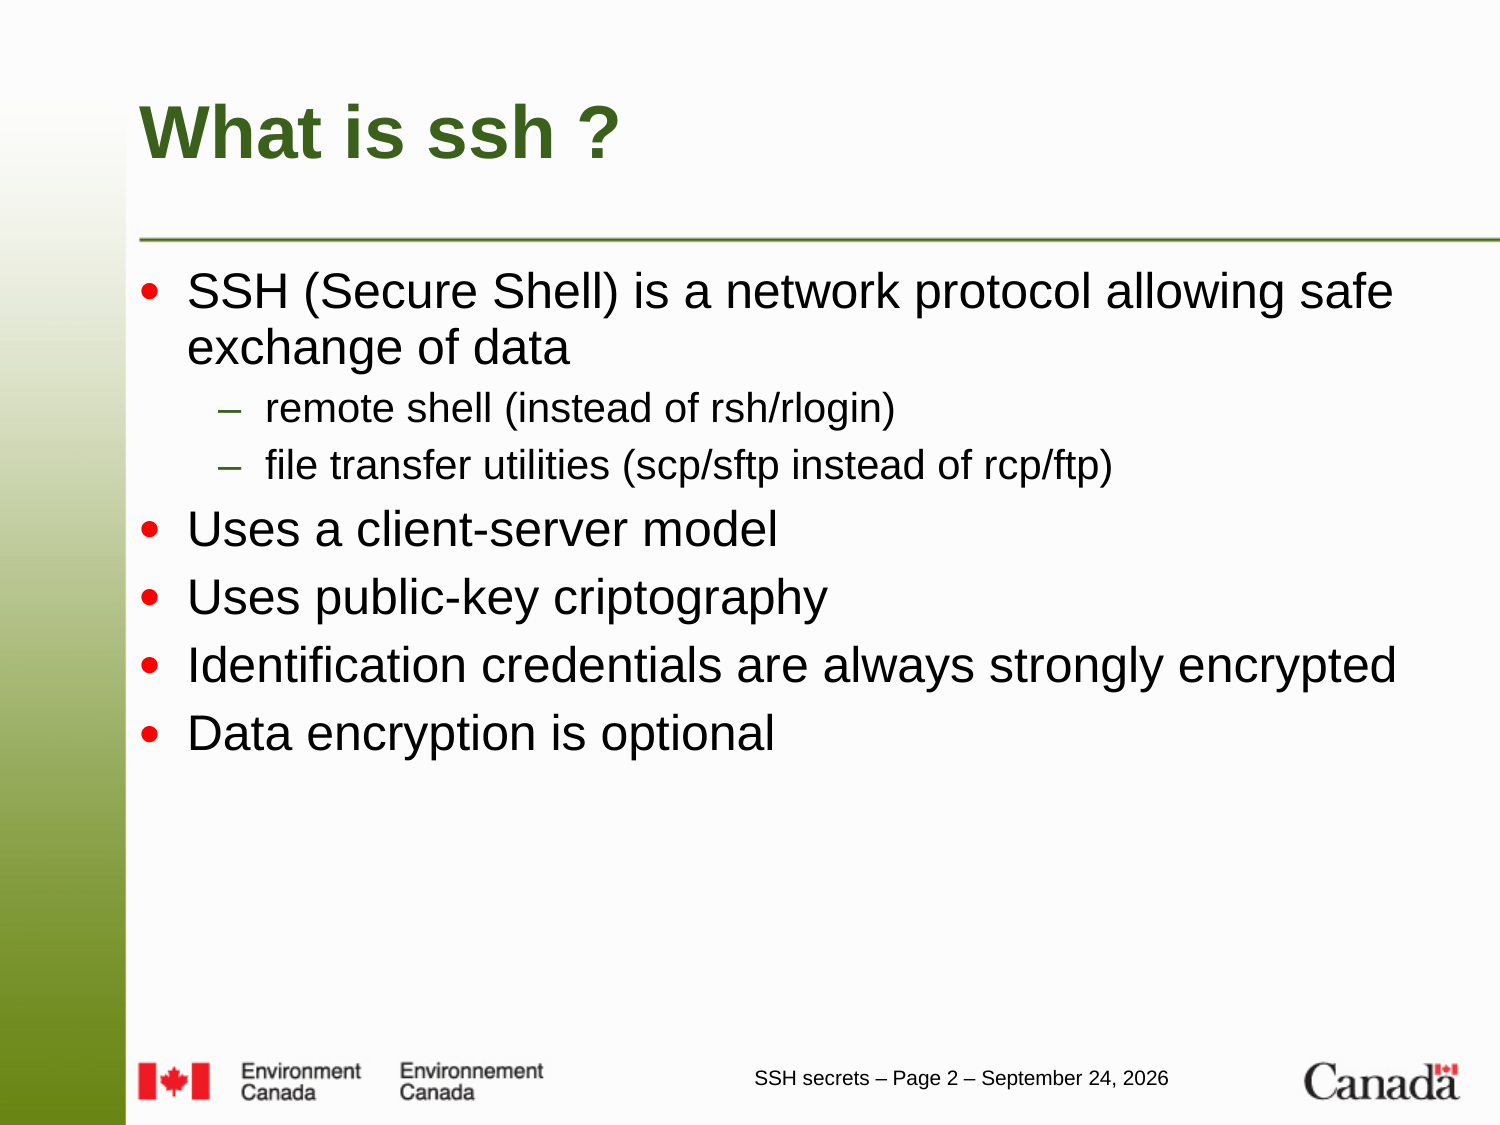

# What is ssh ?
SSH (Secure Shell) is a network protocol allowing safe exchange of data
remote shell (instead of rsh/rlogin)
file transfer utilities (scp/sftp instead of rcp/ftp)
Uses a client-server model
Uses public-key criptography
Identification credentials are always strongly encrypted
Data encryption is optional